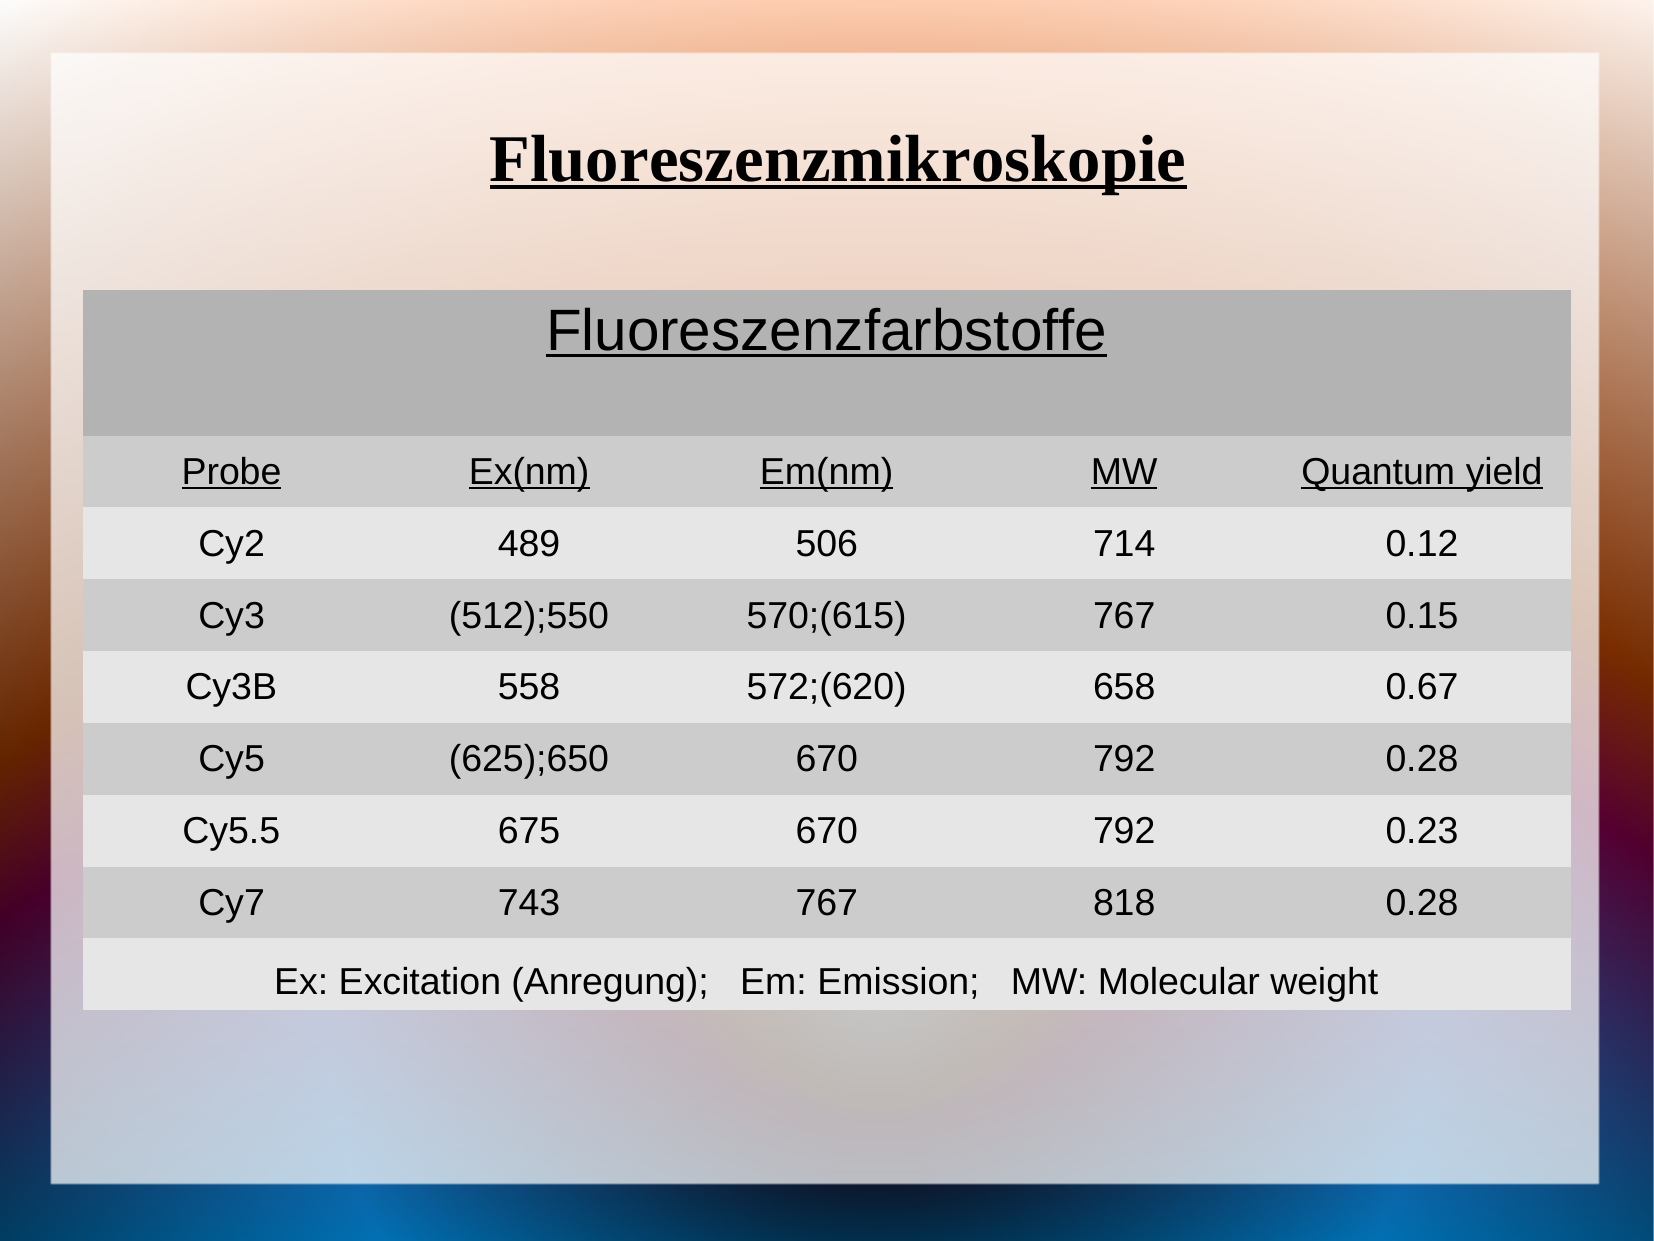

# Fluoreszenzmikroskopie
| Fluoreszenzfarbstoffe | | | | |
| --- | --- | --- | --- | --- |
| Probe | Ex(nm) | Em(nm) | MW | Quantum yield |
| Cy2 | 489 | 506 | 714 | 0.12 |
| Cy3 | (512);550 | 570;(615) | 767 | 0.15 |
| Cy3B | 558 | 572;(620) | 658 | 0.67 |
| Cy5 | (625);650 | 670 | 792 | 0.28 |
| Cy5.5 | 675 | 670 | 792 | 0.23 |
| Cy7 | 743 | 767 | 818 | 0.28 |
| Ex: Excitation (Anregung); Em: Emission; MW: Molecular weight | | | | |